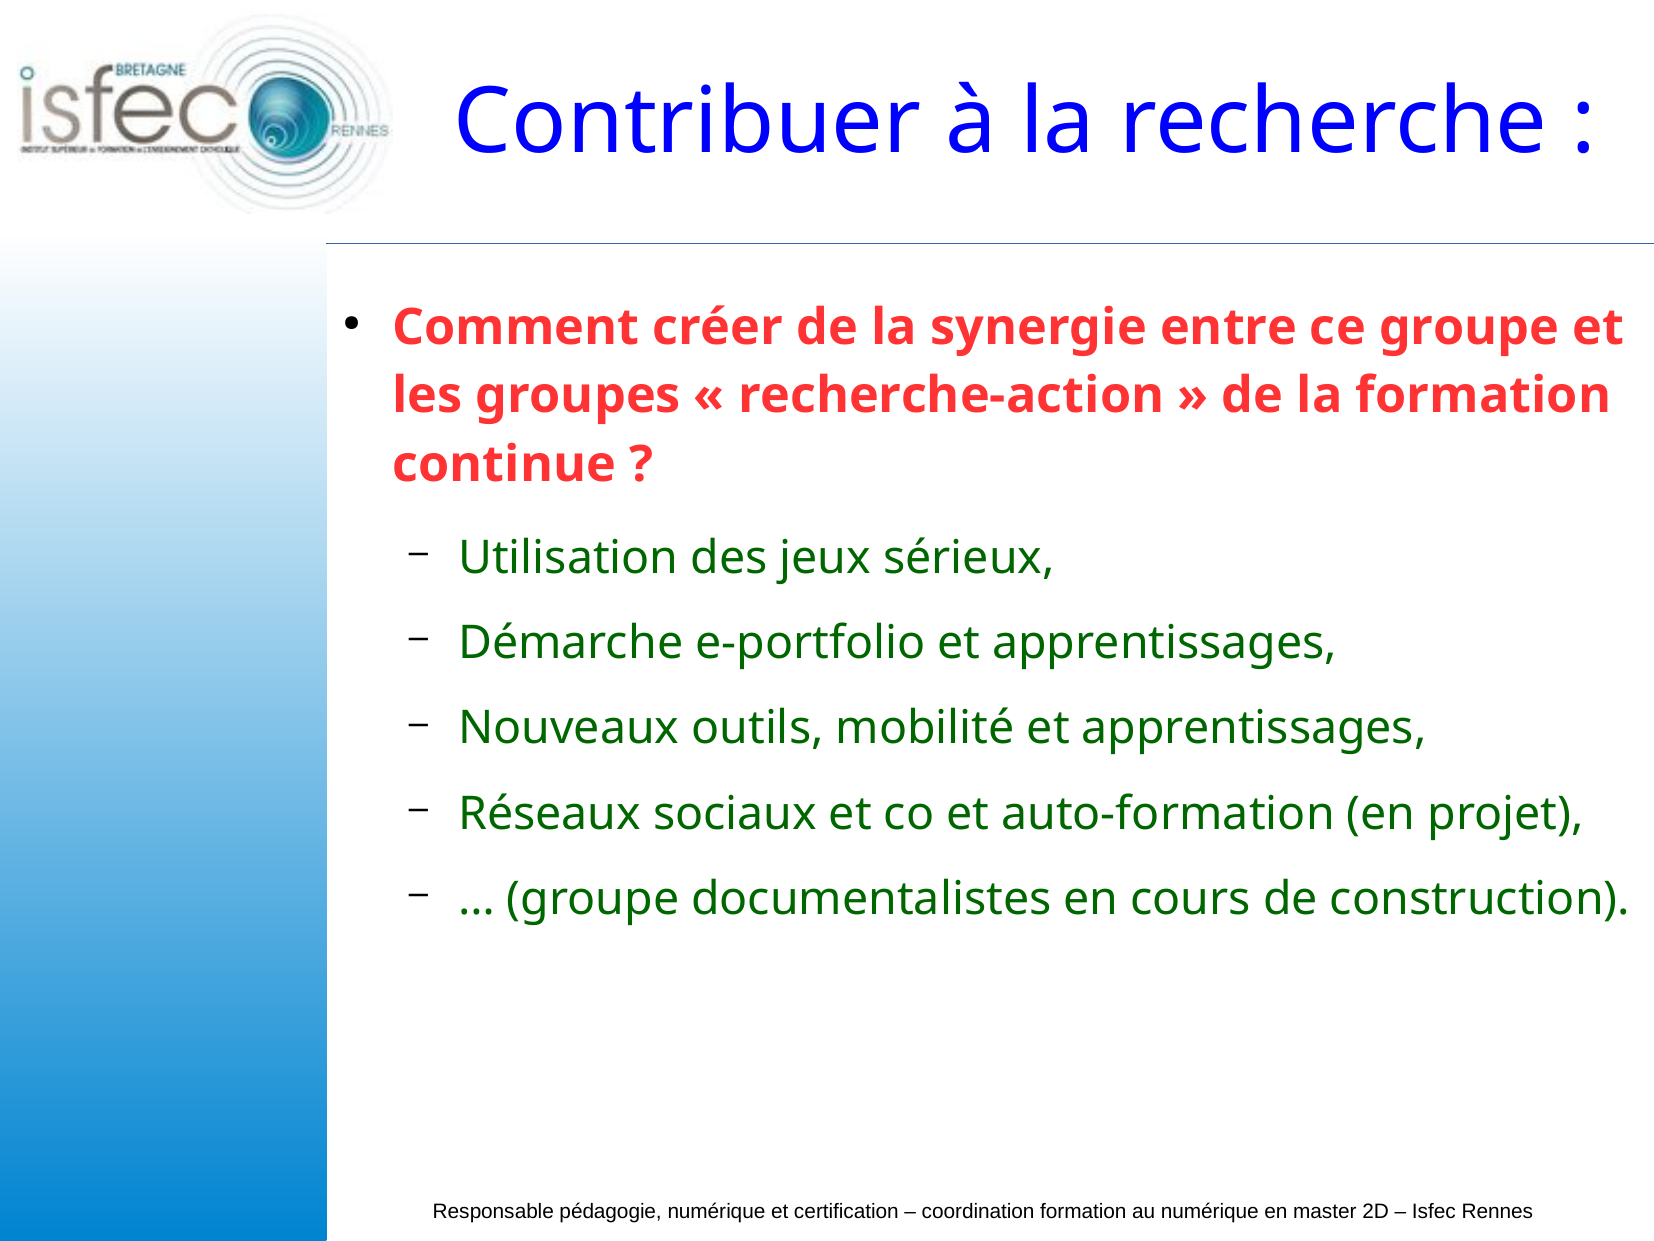

# Contribuer à la recherche :
Comment créer de la synergie entre ce groupe et les groupes « recherche-action » de la formation continue ?
Utilisation des jeux sérieux,
Démarche e-portfolio et apprentissages,
Nouveaux outils, mobilité et apprentissages,
Réseaux sociaux et co et auto-formation (en projet),
… (groupe documentalistes en cours de construction).